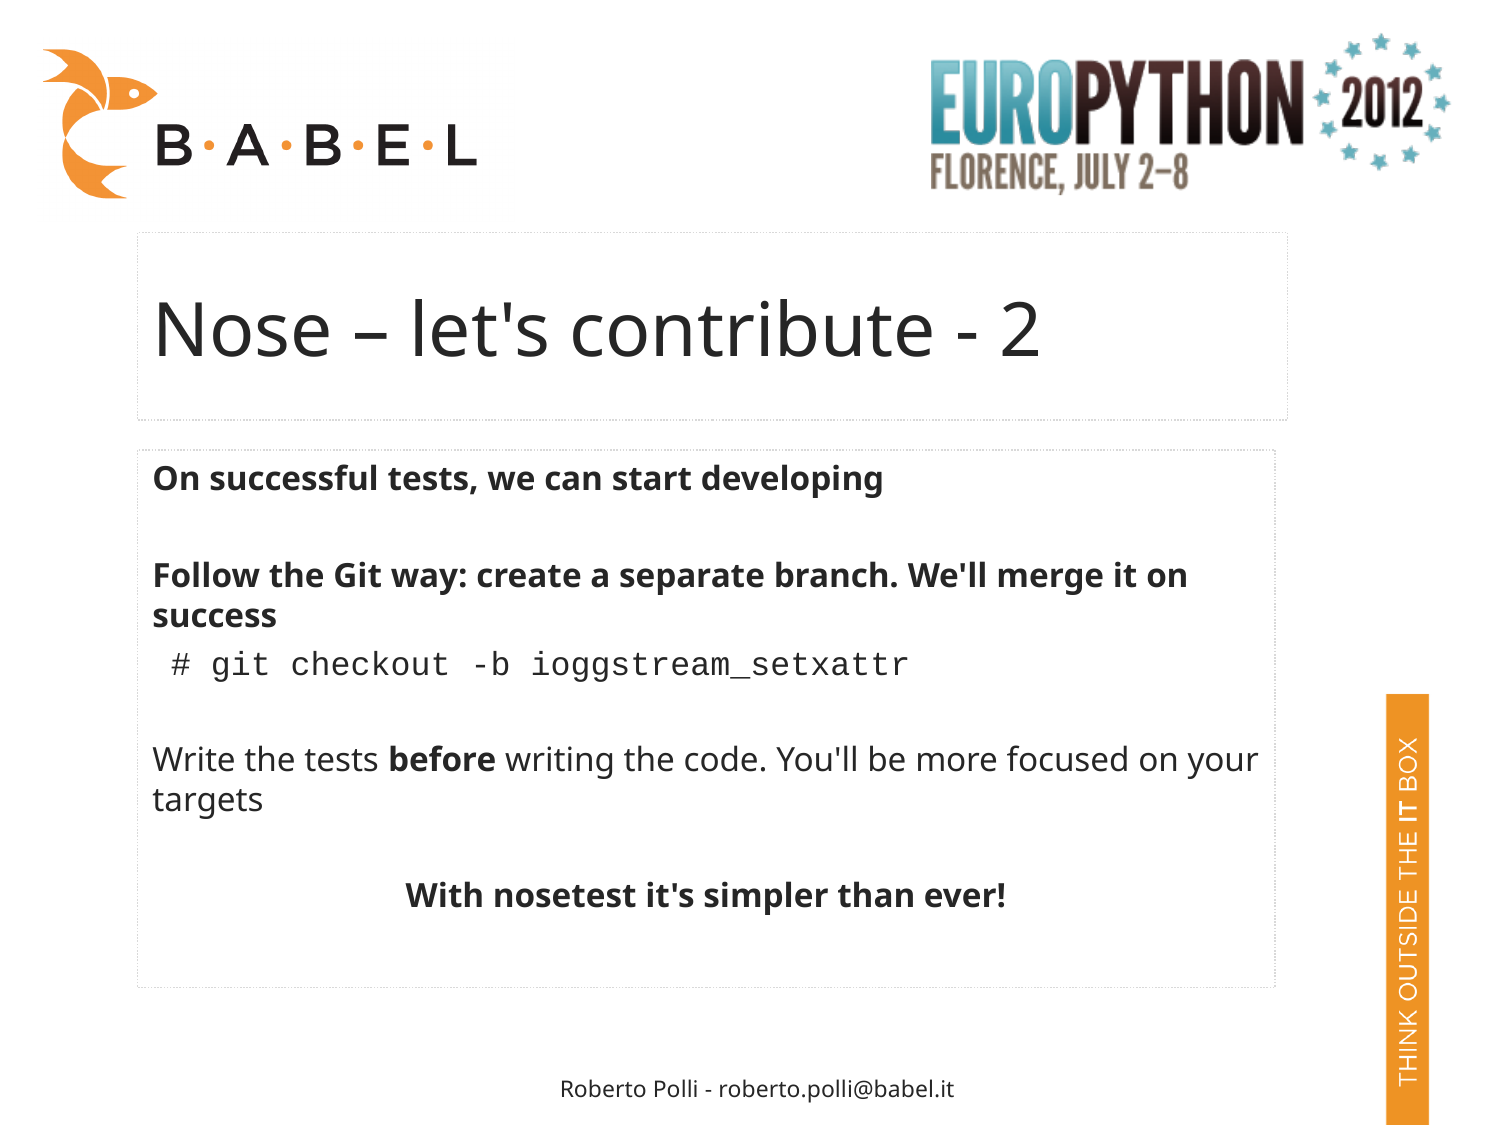

# Nose – let's contribute - 2
On successful tests, we can start developing
Follow the Git way: create a separate branch. We'll merge it on success
# git checkout -b ioggstream_setxattr
Write the tests before writing the code. You'll be more focused on your targets
With nosetest it's simpler than ever!